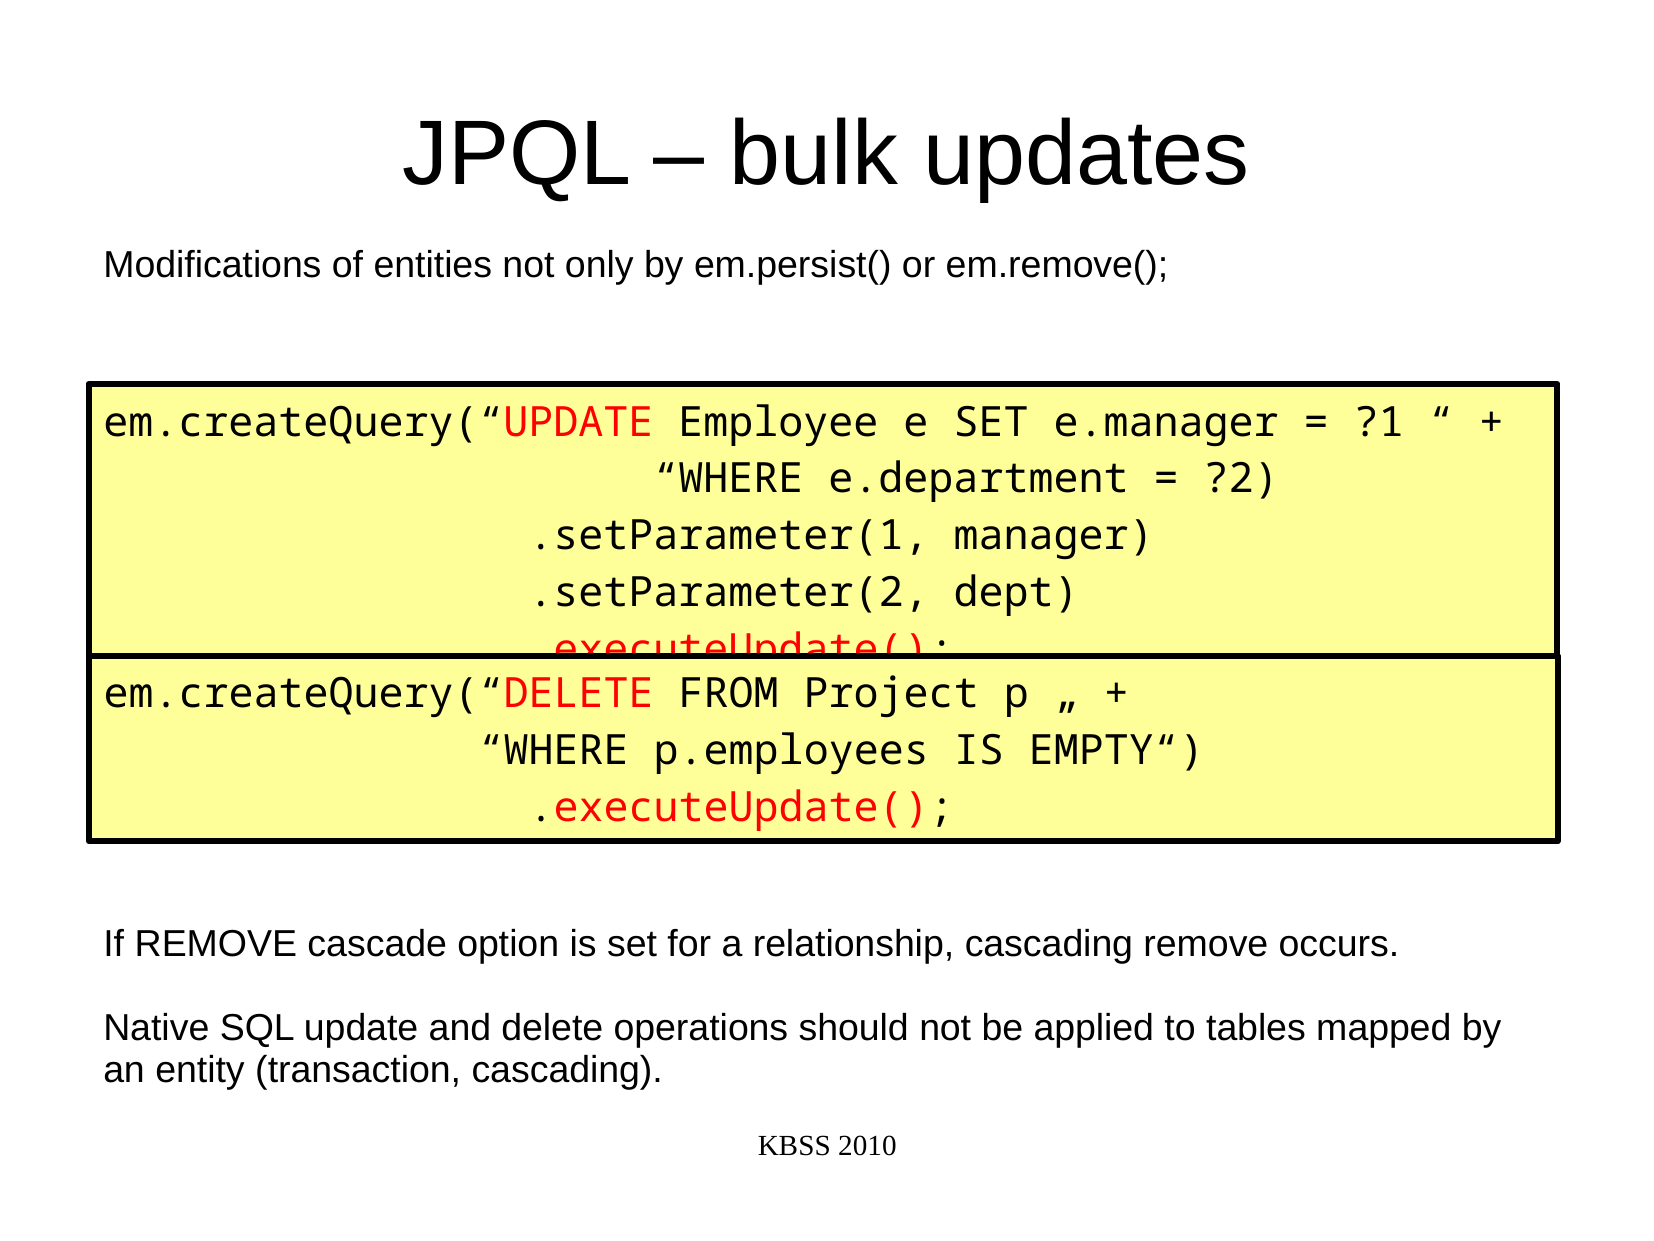

# JPQL – bulk updates
Modifications of entities not only by em.persist() or em.remove();
em.createQuery(“UPDATE Employee e SET e.manager = ?1 “ +
 “WHERE e.department = ?2)
 .setParameter(1, manager)
 .setParameter(2, dept)
 .executeUpdate();
em.createQuery(“DELETE FROM Project p „ +
 “WHERE p.employees IS EMPTY“)
 .executeUpdate();
If REMOVE cascade option is set for a relationship, cascading remove occurs.
Native SQL update and delete operations should not be applied to tables mapped by
an entity (transaction, cascading).
KBSS 2010